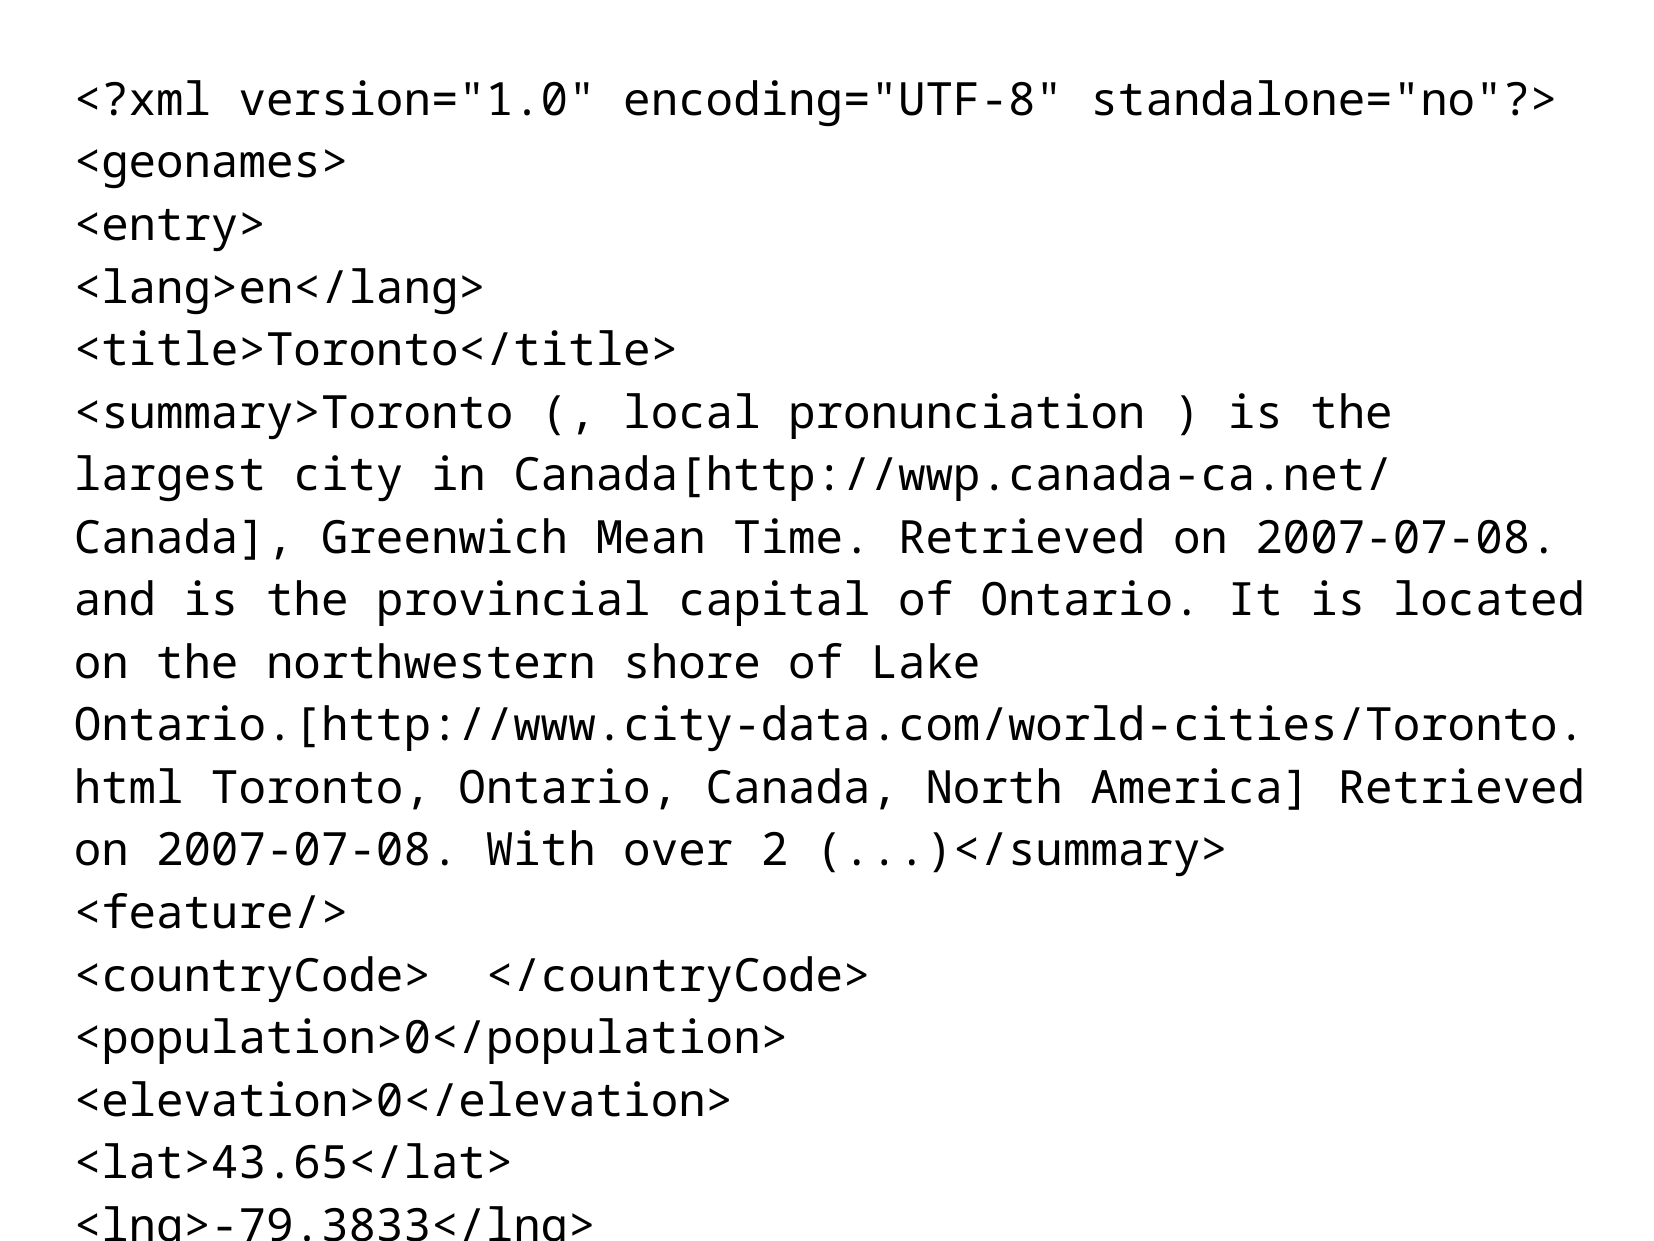

<?xml version="1.0" encoding="UTF-8" standalone="no"?>
<geonames>
<entry>
<lang>en</lang>
<title>Toronto</title>
<summary>Toronto (, local pronunciation ) is the largest city in Canada[http://wwp.canada-ca.net/ Canada], Greenwich Mean Time. Retrieved on 2007-07-08. and is the provincial capital of Ontario. It is located on the northwestern shore of Lake Ontario.[http://www.city-data.com/world-cities/Toronto.html Toronto, Ontario, Canada, North America] Retrieved on 2007-07-08. With over 2 (...)</summary>
<feature/>
<countryCode> </countryCode>
<population>0</population>
<elevation>0</elevation>
<lat>43.65</lat>
<lng>-79.3833</lng>
<wikipediaUrl>http://en.wikipedia.org/wiki/Toronto</wikipediaUrl>
<thumbnailImg>http://www.geonames.org/img/wikipedia/47000/thumb-46020-100.jpg</thumbnailImg>